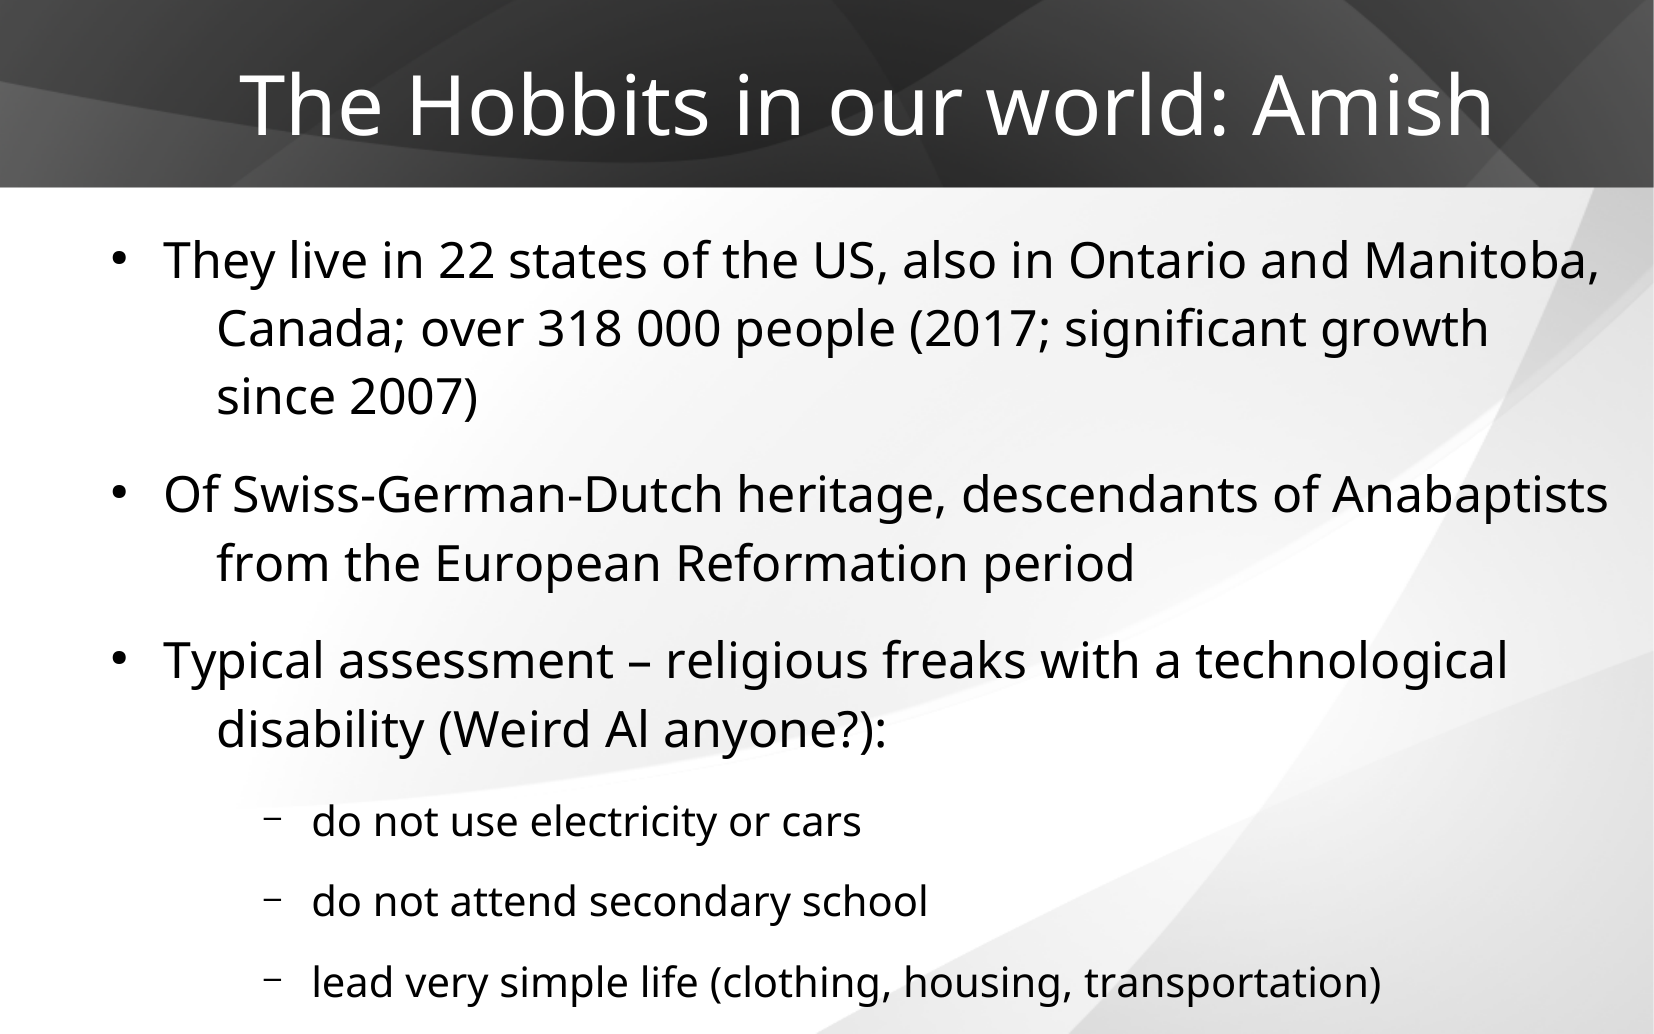

# The Hobbits in our world: Amish
They live in 22 states of the US, also in Ontario and Manitoba, Canada; over 318 000 people (2017; significant growth since 2007)
Of Swiss-German-Dutch heritage, descendants of Anabaptists from the European Reformation period
Typical assessment – religious freaks with a technological disability (Weird Al anyone?):
do not use electricity or cars
do not attend secondary school
lead very simple life (clothing, housing, transportation)